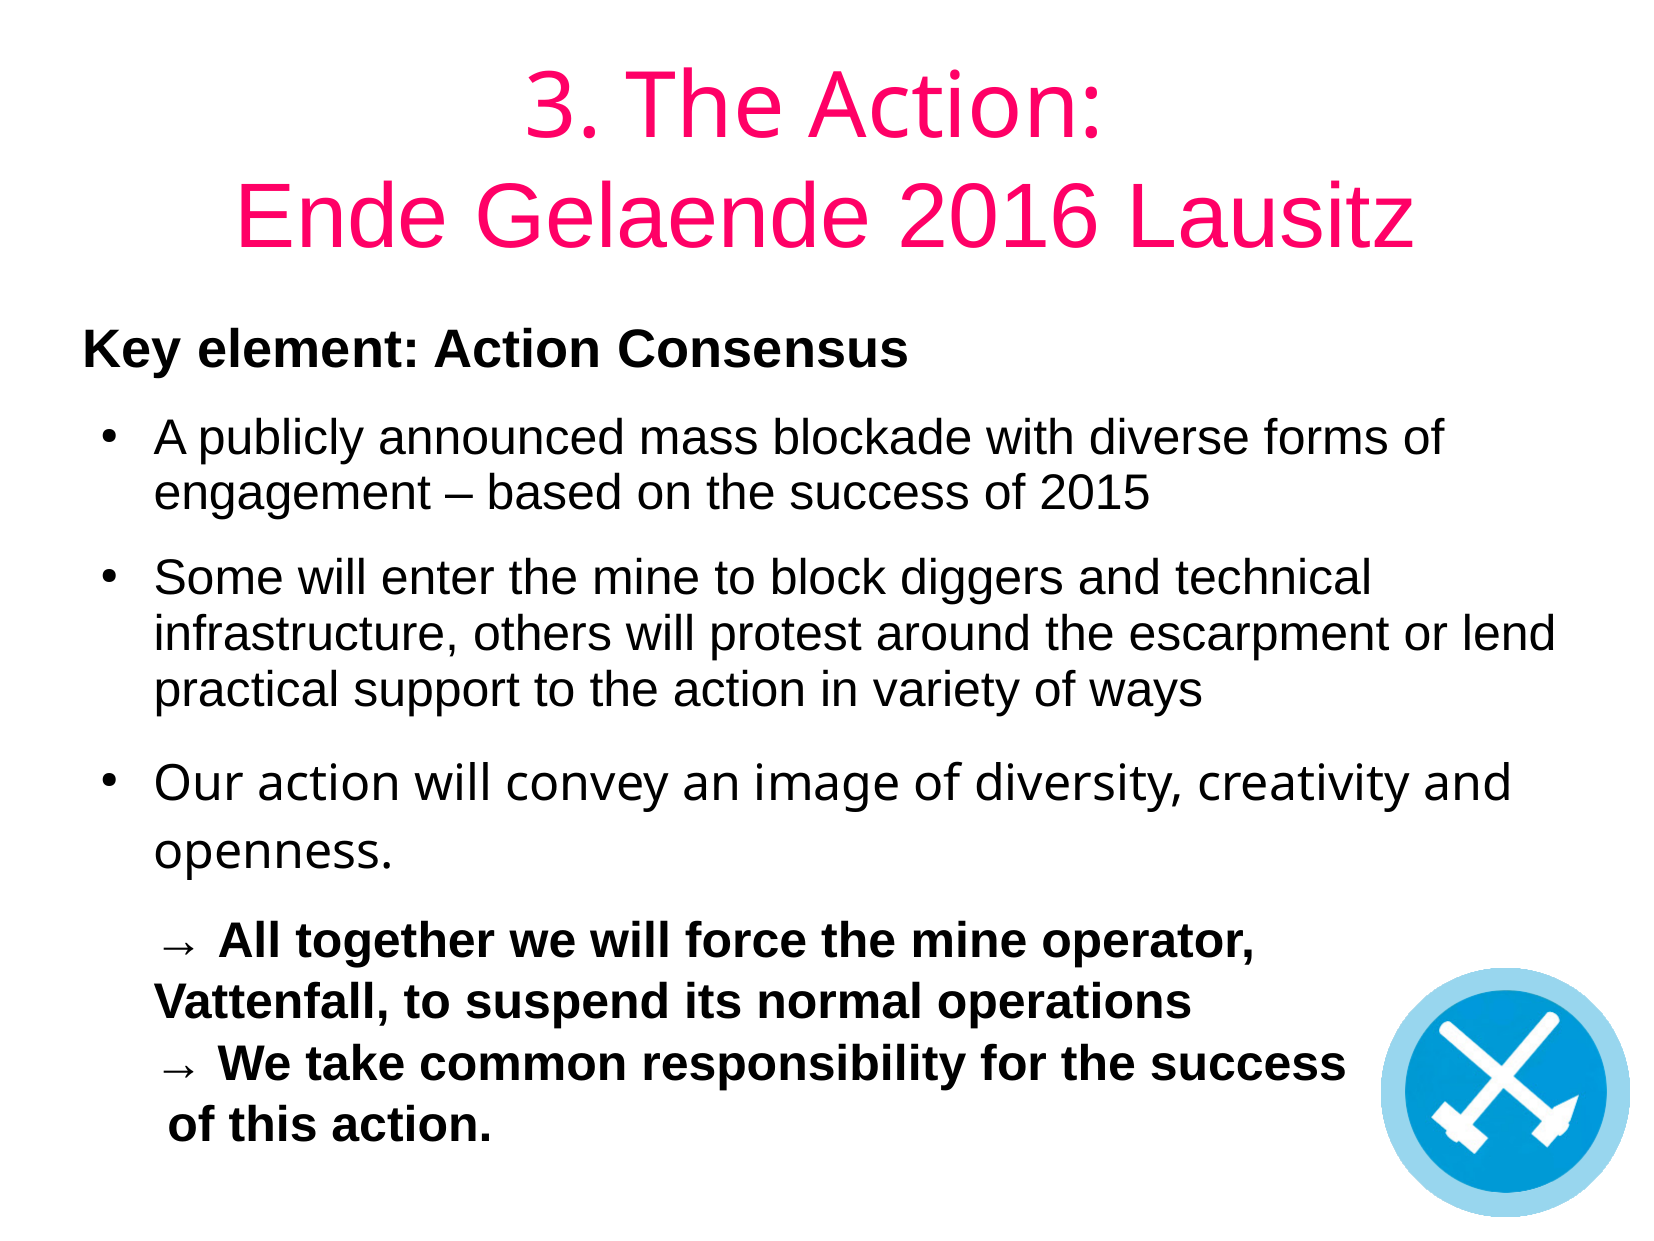

# 3. The Action: Ende Gelaende 2016 Lausitz
Key element: Action Consensus
A publicly announced mass blockade with diverse forms of engagement – based on the success of 2015
Some will enter the mine to block diggers and technical infrastructure, others will protest around the escarpment or lend practical support to the action in variety of ways
Our action will convey an image of diversity, creativity and openness.
→ All together we will force the mine operator,
Vattenfall, to suspend its normal operations
→ We take common responsibility for the success
 of this action.